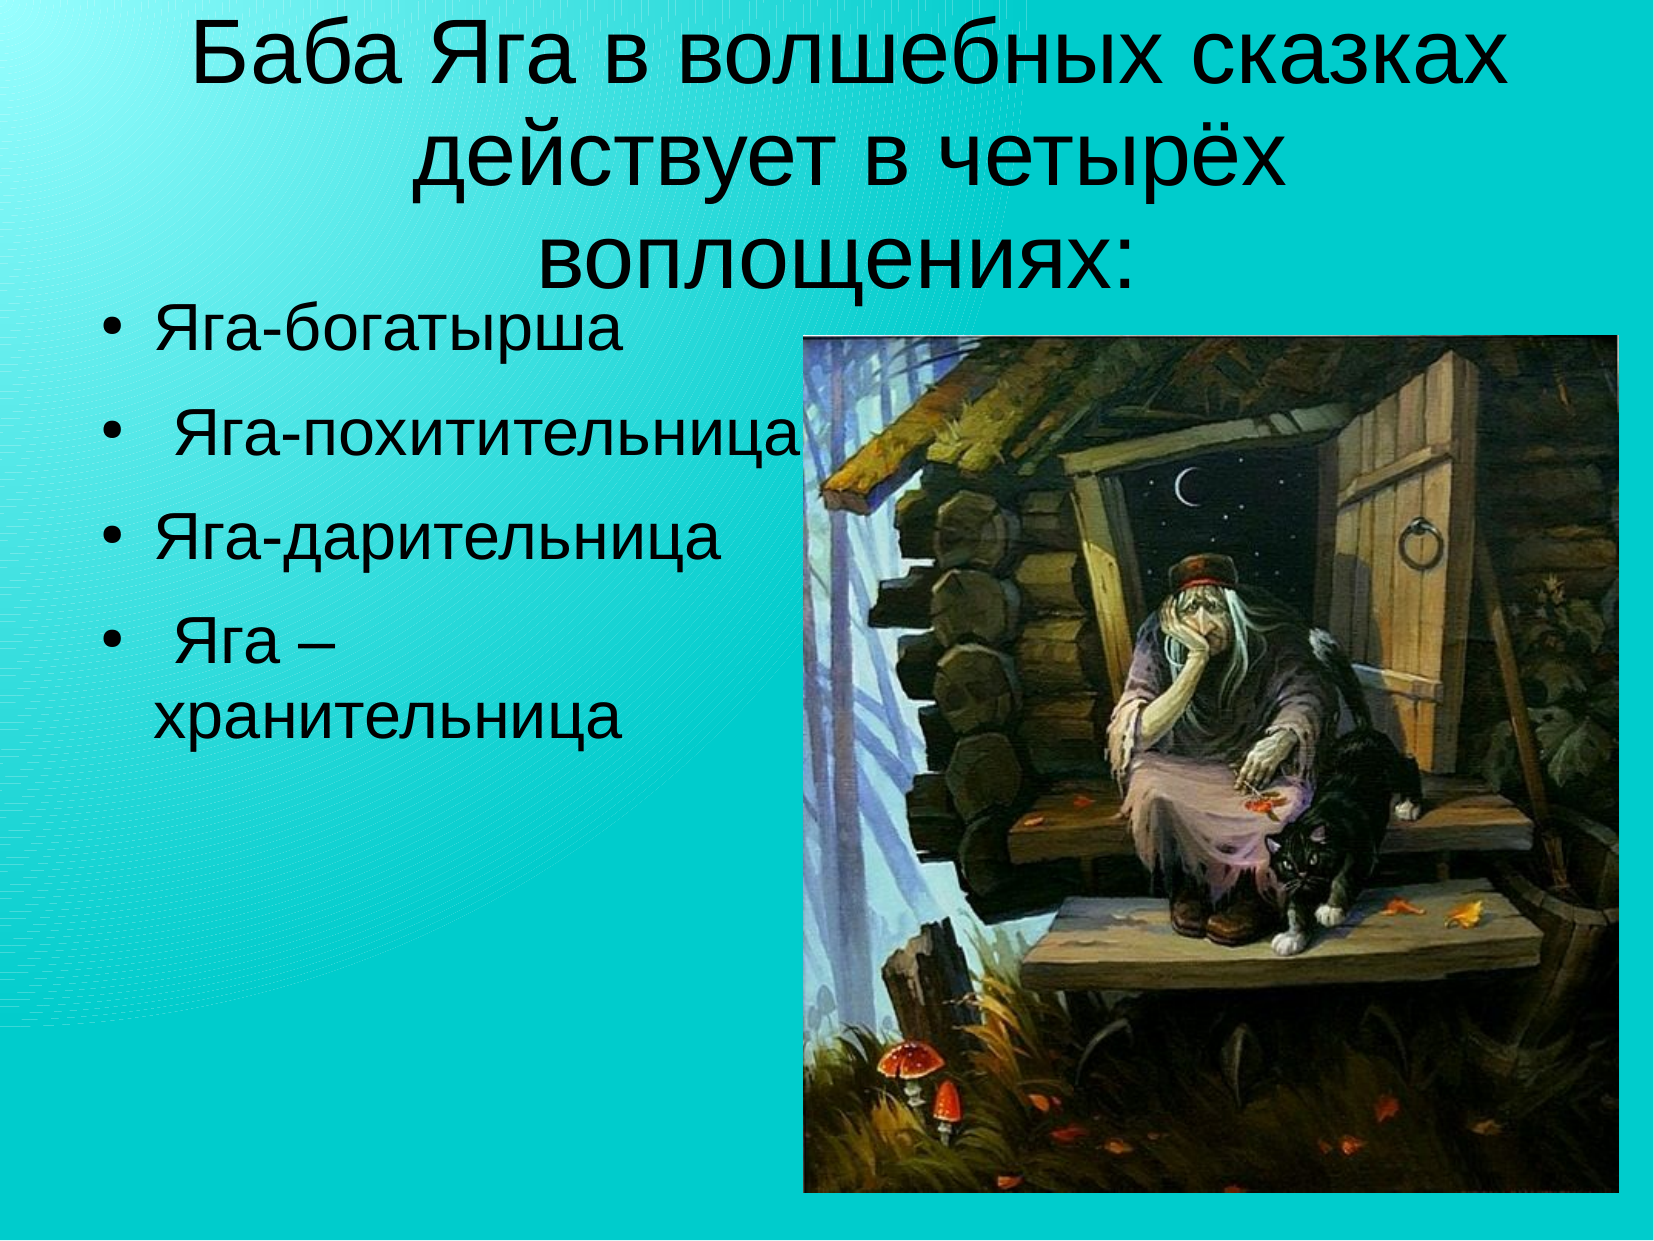

# Баба Яга в волшебных сказках действует в четырёх воплощениях:
Яга-богатырша
 Яга-похитительница
Яга-дарительница
 Яга – хранительница